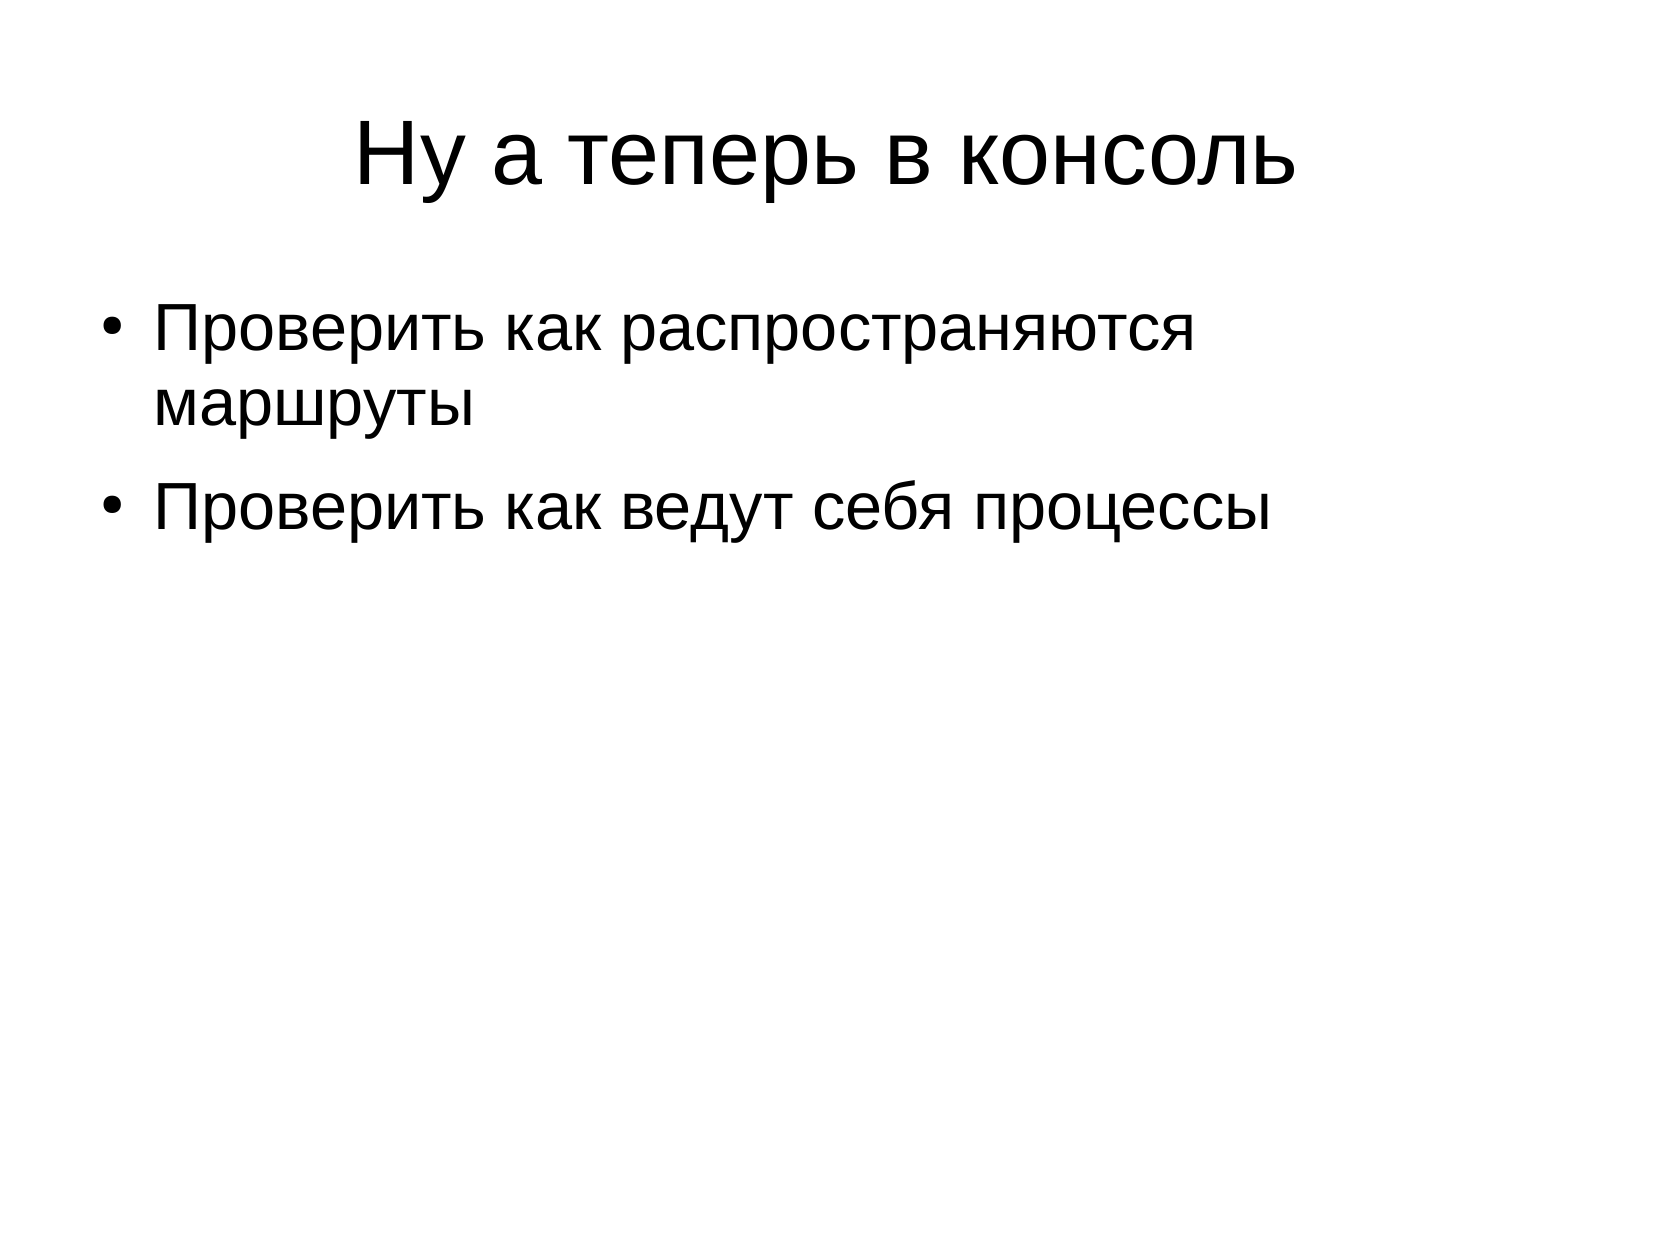

# Ну а теперь в консоль
Проверить как распространяются маршруты
Проверить как ведут себя процессы